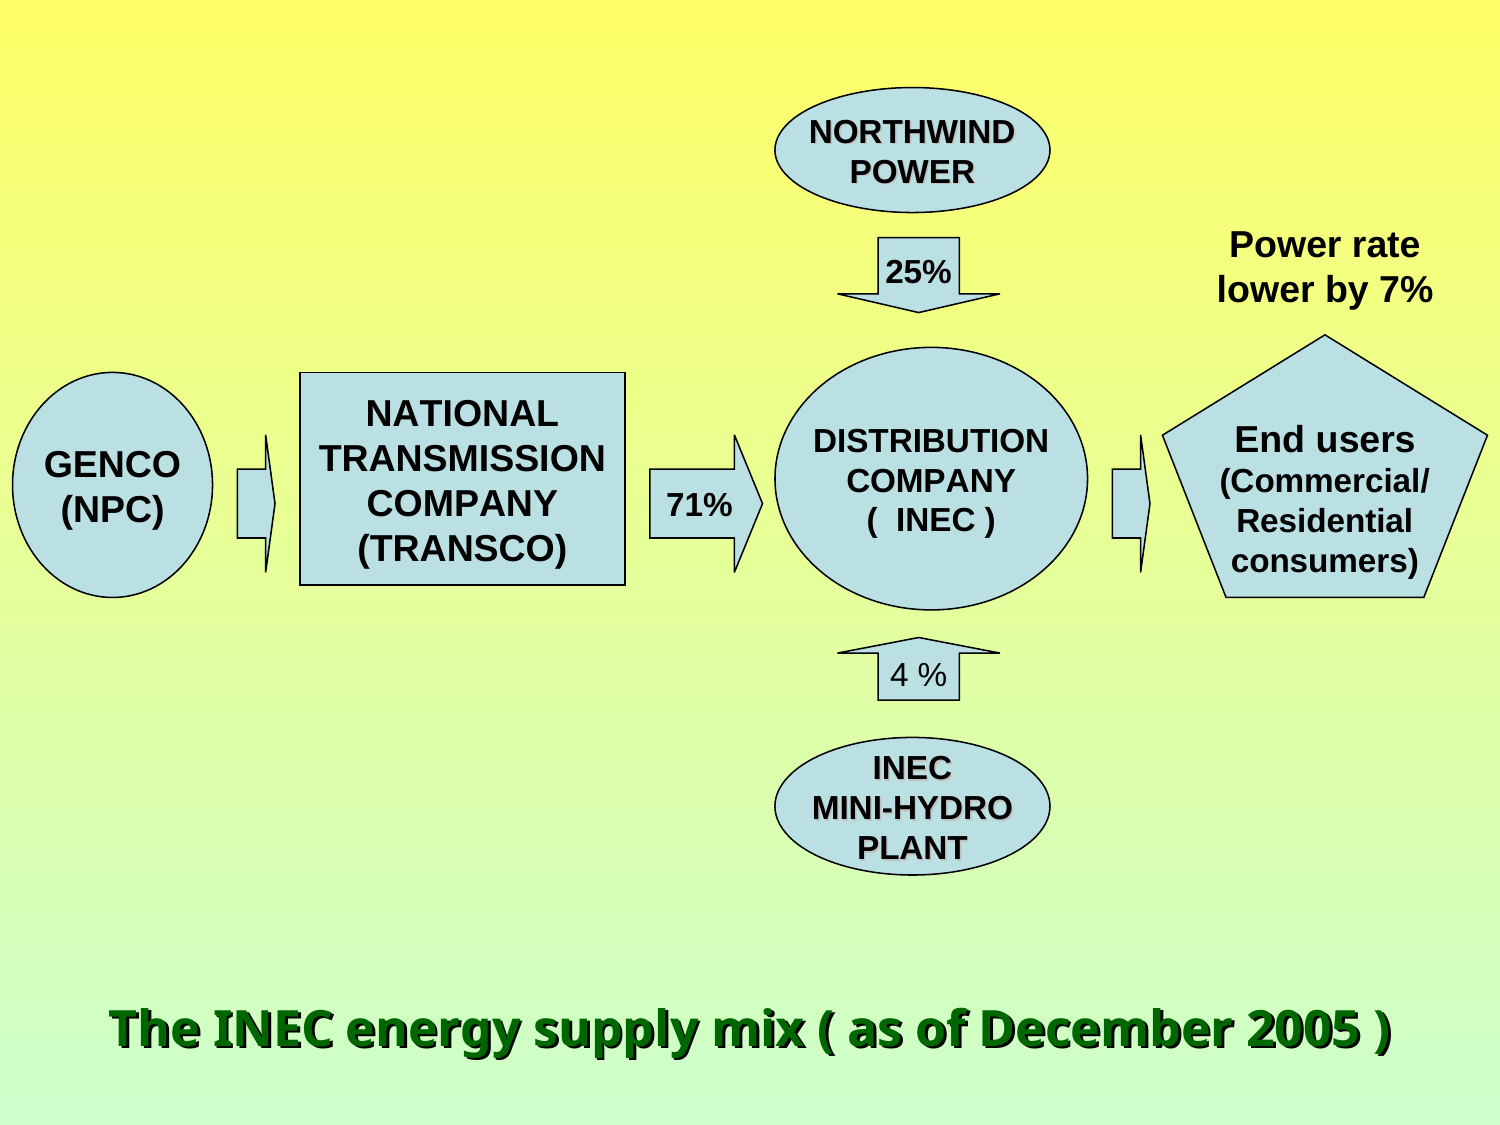

| MISSION IMPOSSIBLE By Marit Stinus-Remonde Electricity rates unreasonably high |
| --- |
| MISSION IMPOSSIBLE By Marit Stinus-Remonde Electricity rates unreasonably high |
| --- |
NORTHWIND
POWER
Power rate lower by 7%
25%
End users
(Commercial/
Residential
consumers)
DISTRIBUTION
COMPANY
( INEC )
GENCO
(NPC)
NATIONAL
TRANSMISSION
COMPANY
(TRANSCO)
71%
4 %
INEC
MINI-HYDRO
PLANT
# The INEC energy supply mix ( as of December 2005 )